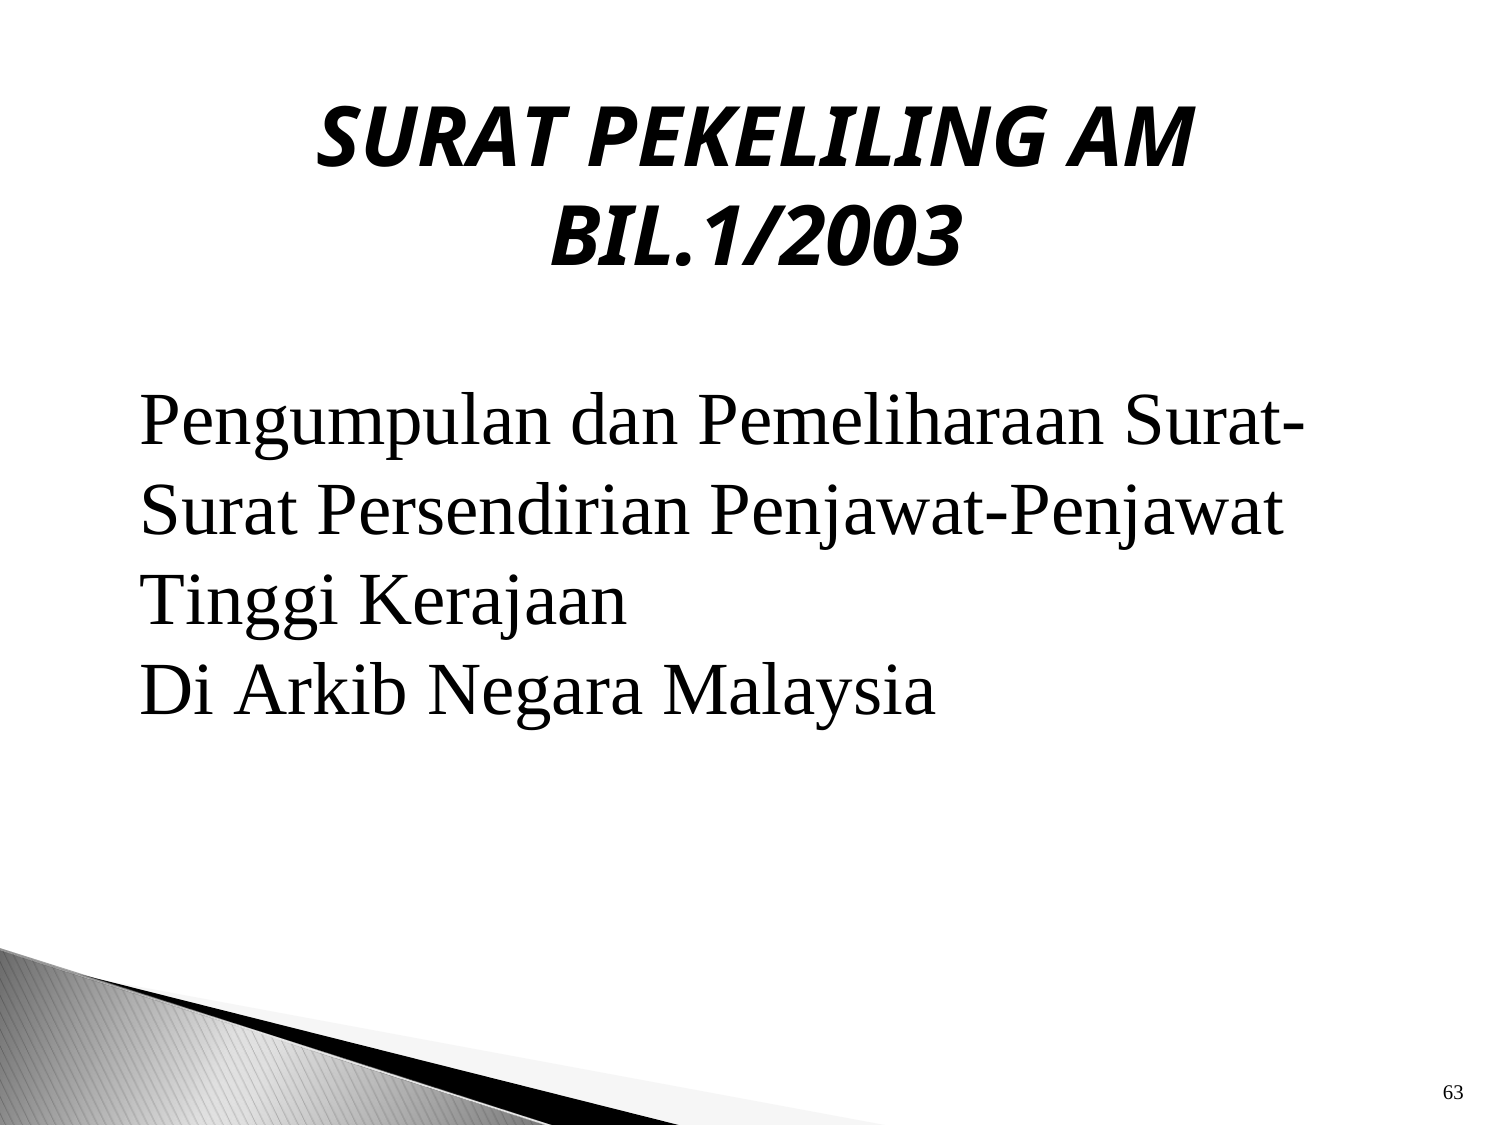

SURAT PEKELILING AM BIL.1/2003
Pengumpulan dan Pemeliharaan Surat-Surat Persendirian Penjawat-Penjawat Tinggi Kerajaan
Di Arkib Negara Malaysia